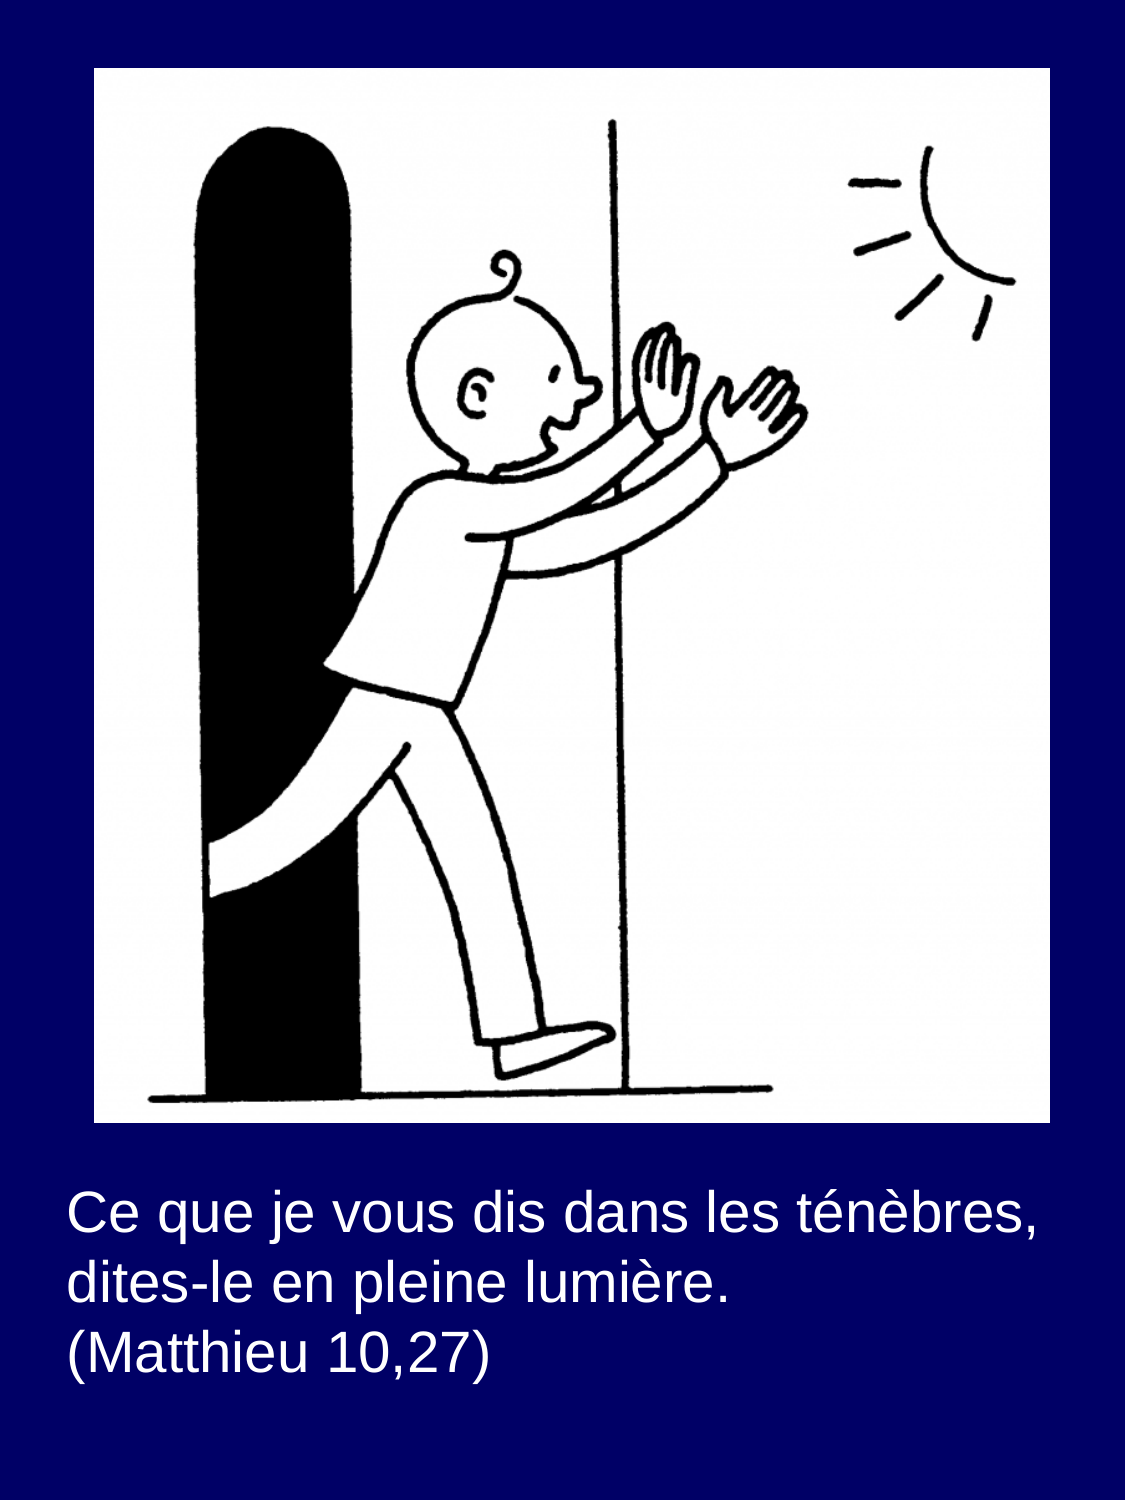

Ce que je vous dis dans les ténèbres,
dites-le en pleine lumière.
(Matthieu 10,27)